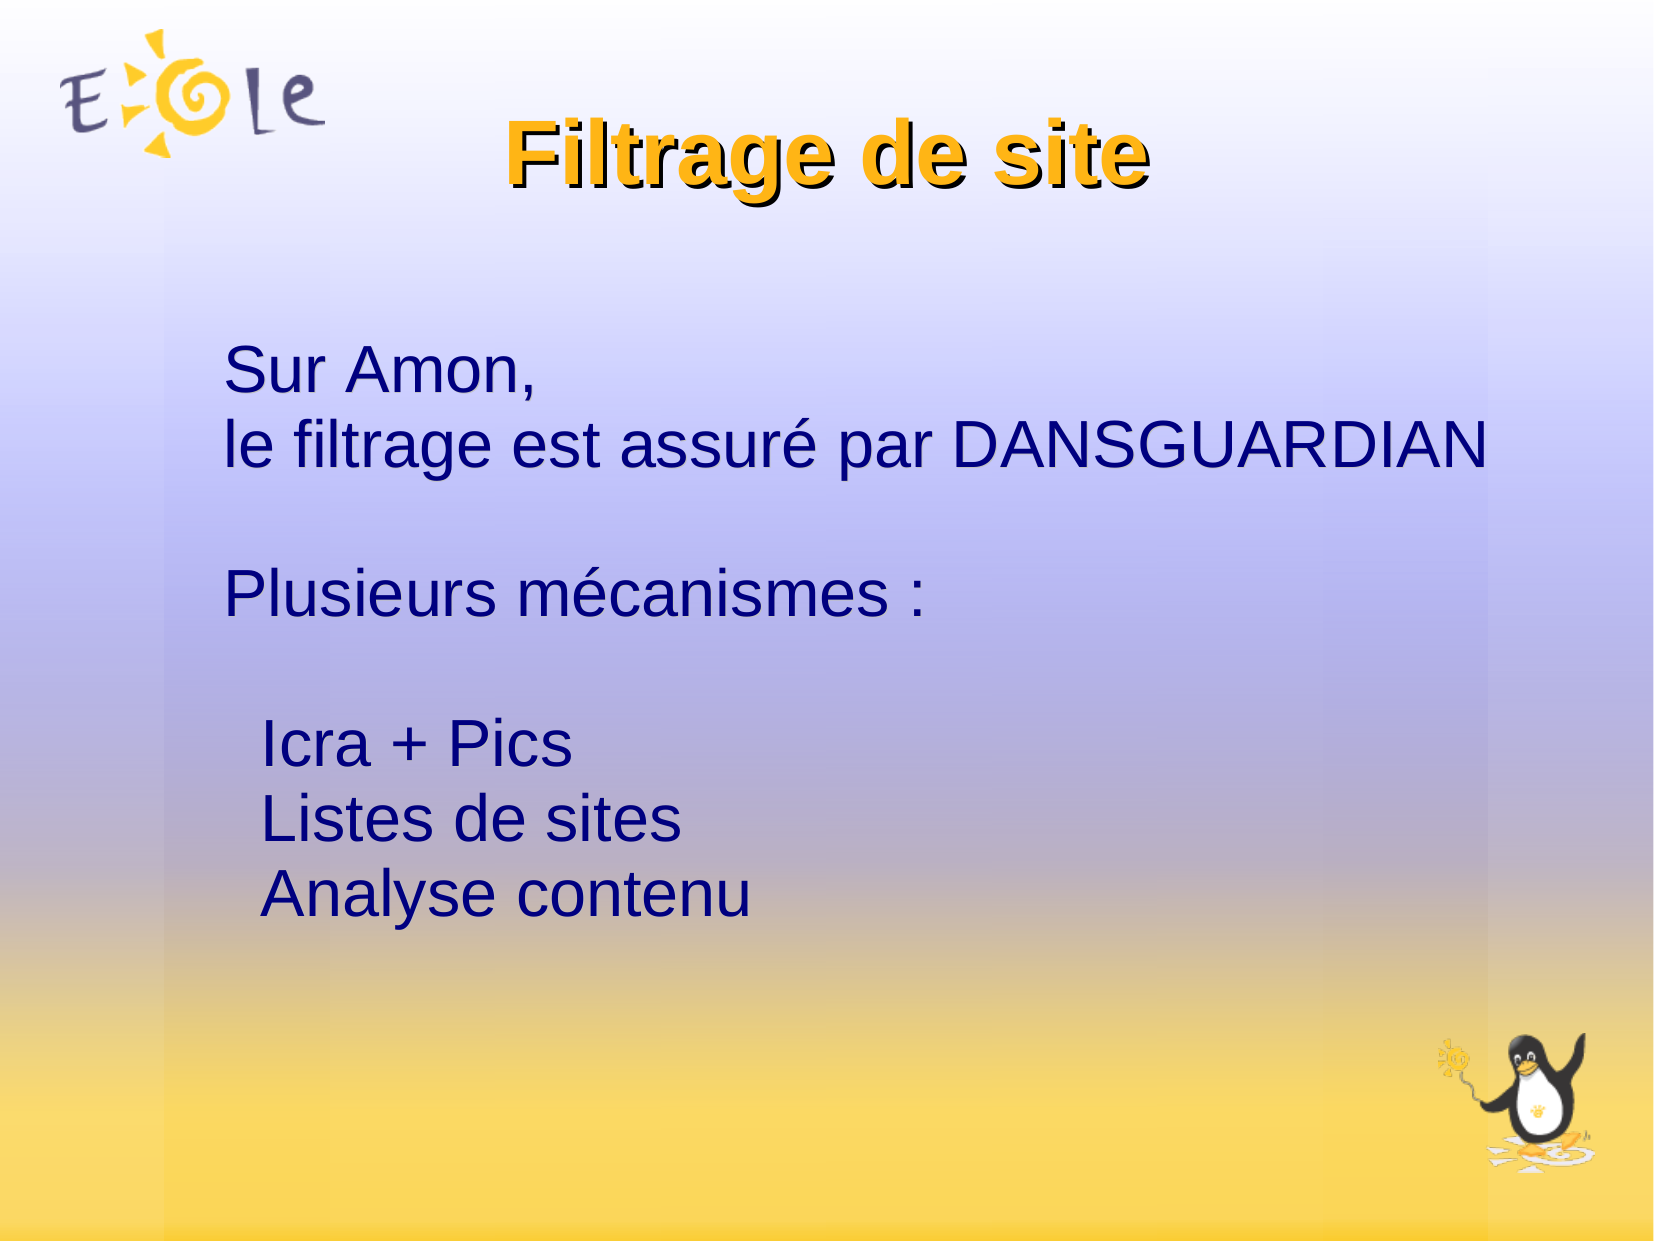

# Filtrage de site
Sur Amon,
le filtrage est assuré par DANSGUARDIAN
Plusieurs mécanismes :
 Icra + Pics
 Listes de sites
 Analyse contenu